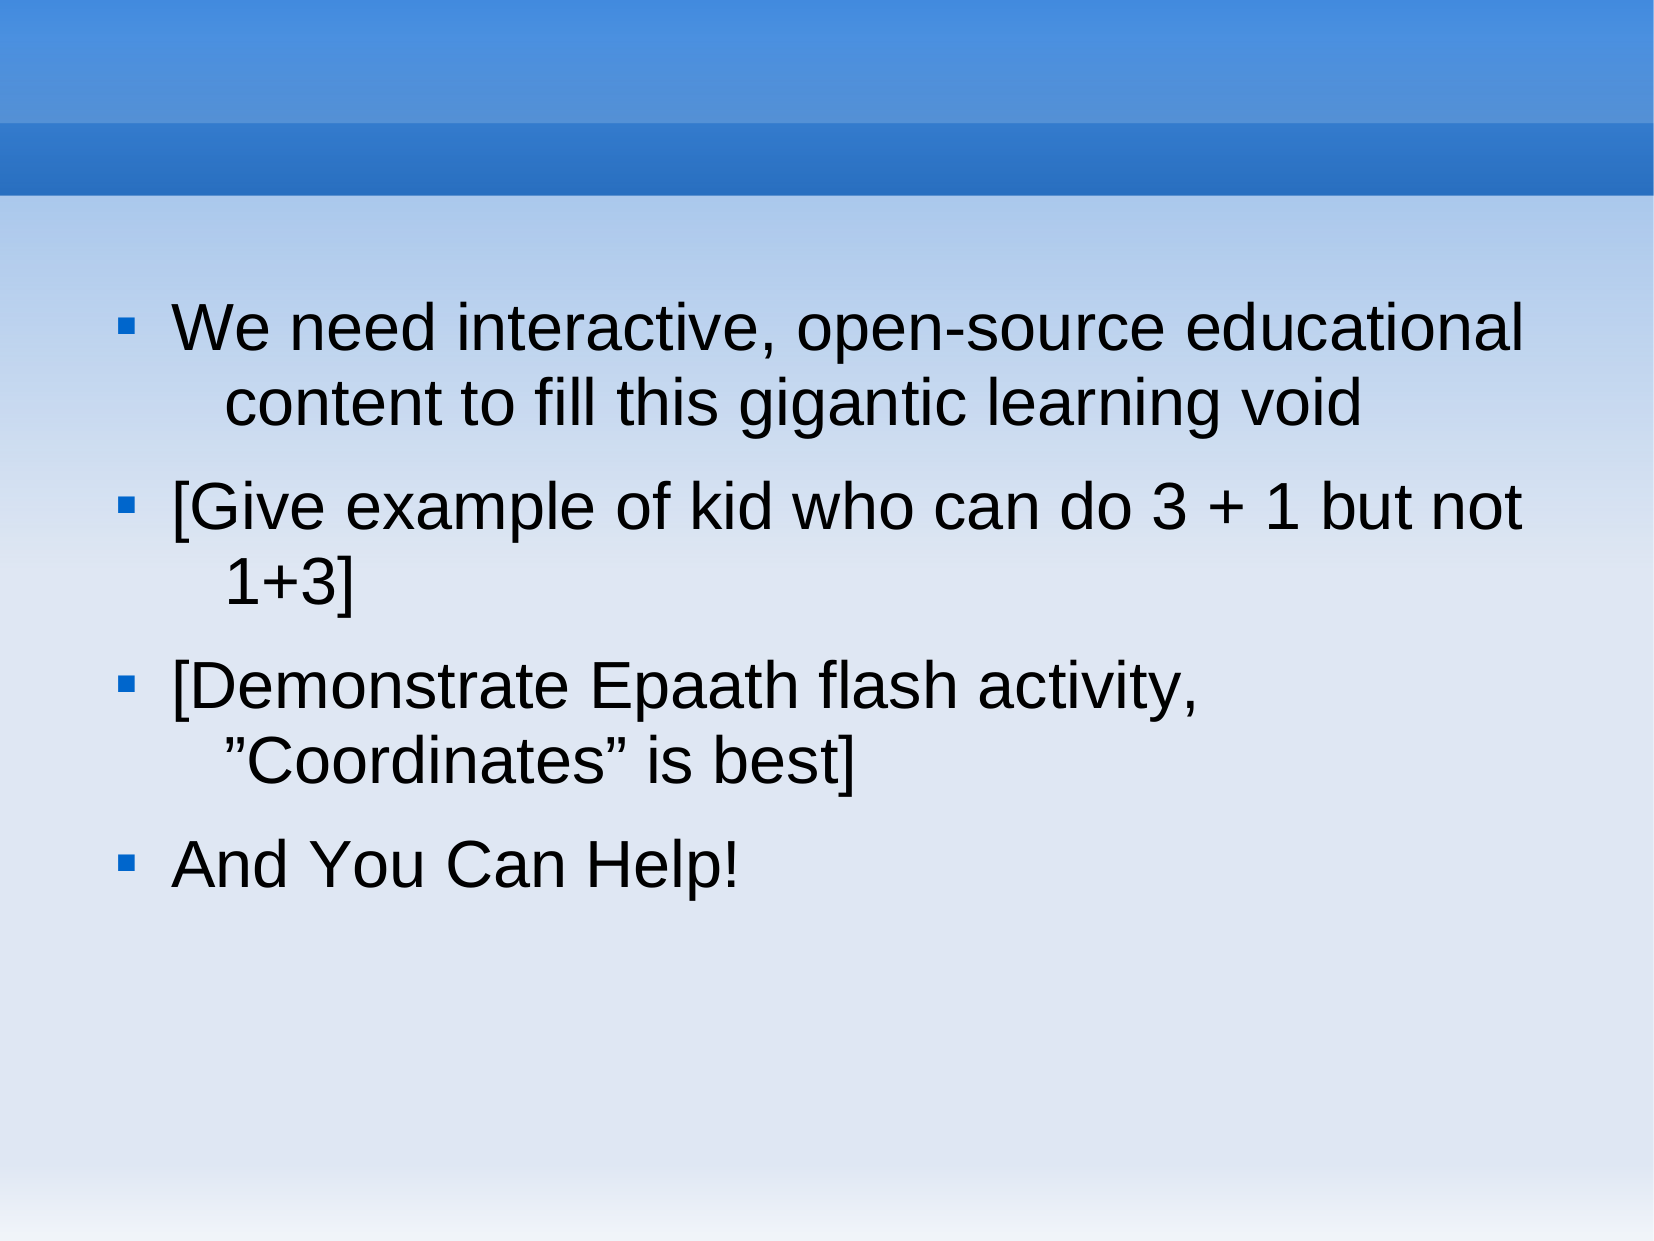

# We need interactive, open-source educational content to fill this gigantic learning void
[Give example of kid who can do 3 + 1 but not 1+3]
[Demonstrate Epaath flash activity, ”Coordinates” is best]
And You Can Help!